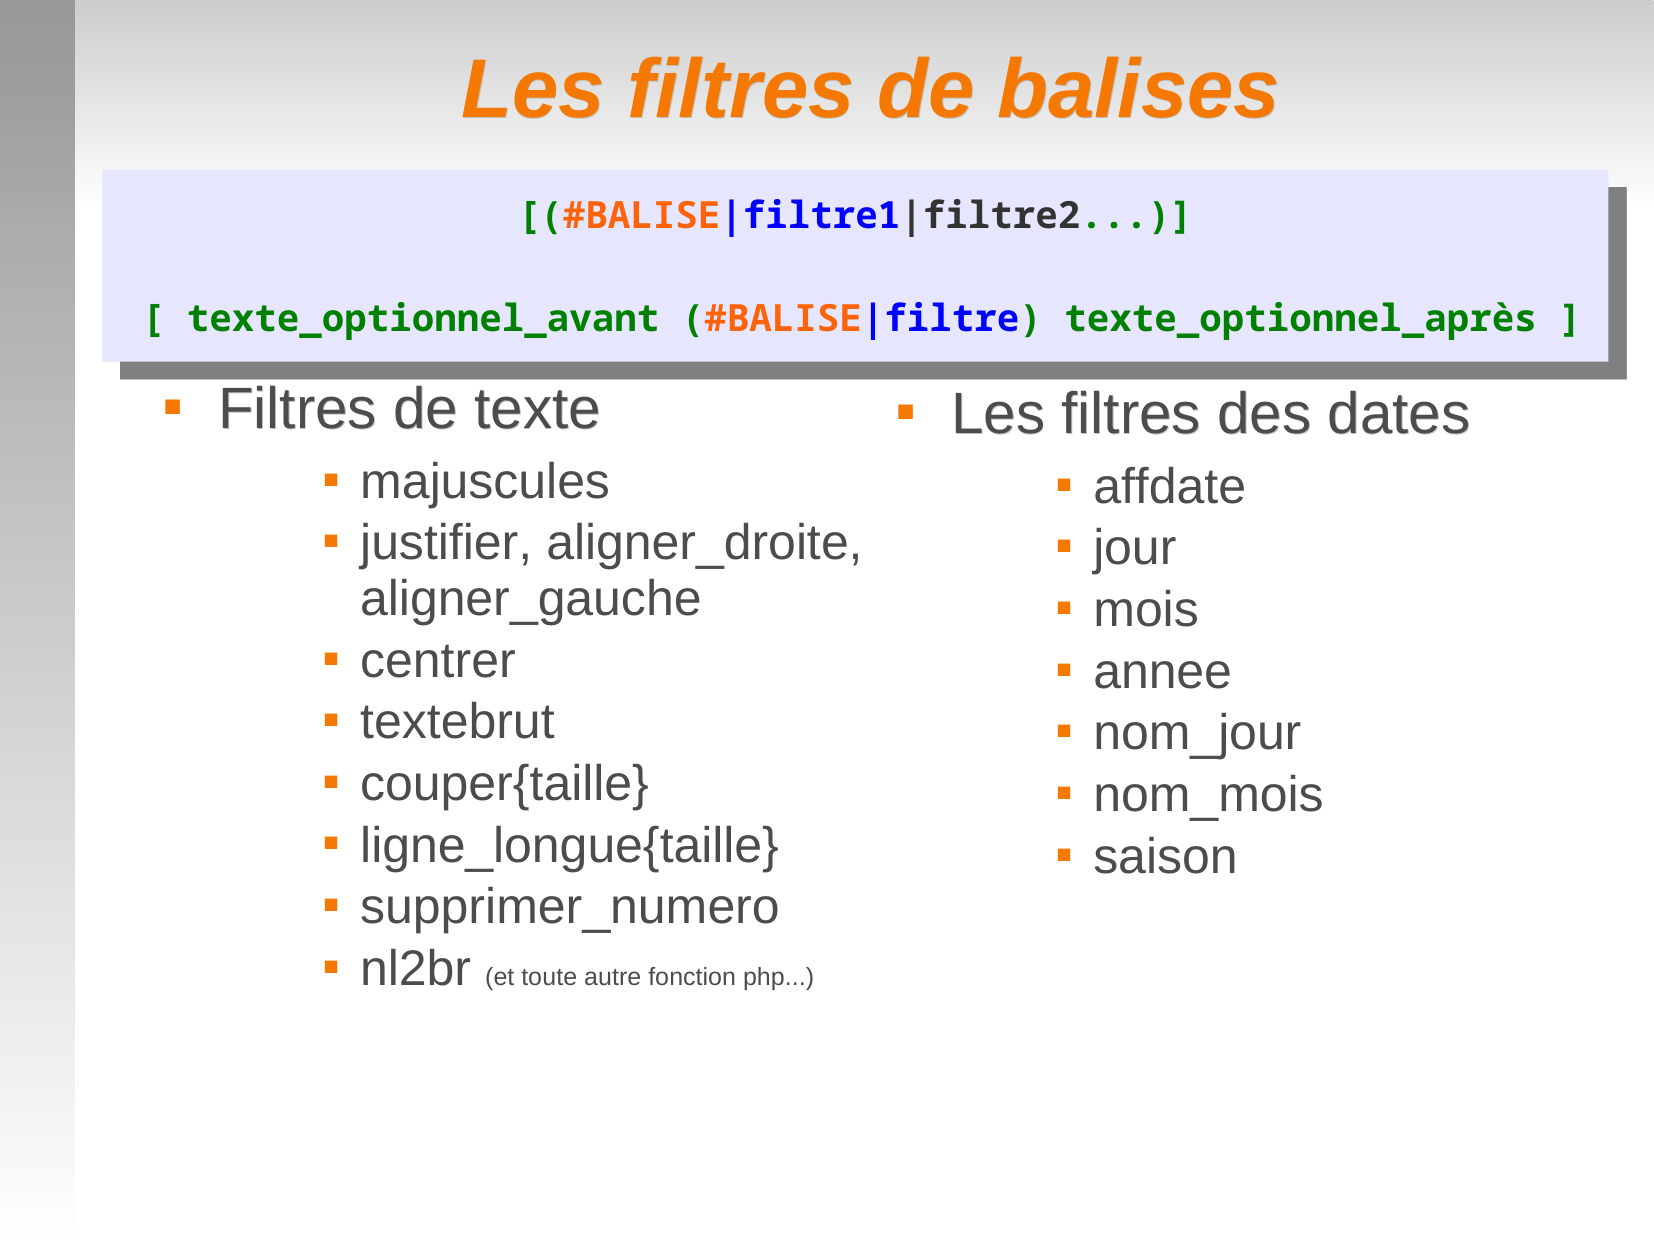

# Les filtres de balises
[(#BALISE|filtre1|filtre2...)]
[ texte_optionnel_avant (#BALISE|filtre) texte_optionnel_après ]
Filtres de texte
majuscules
justifier, aligner_droite, aligner_gauche
centrer
textebrut
couper{taille}
ligne_longue{taille}
supprimer_numero
nl2br (et toute autre fonction php...)
Les filtres des dates
affdate
jour
mois
annee
nom_jour
nom_mois
saison